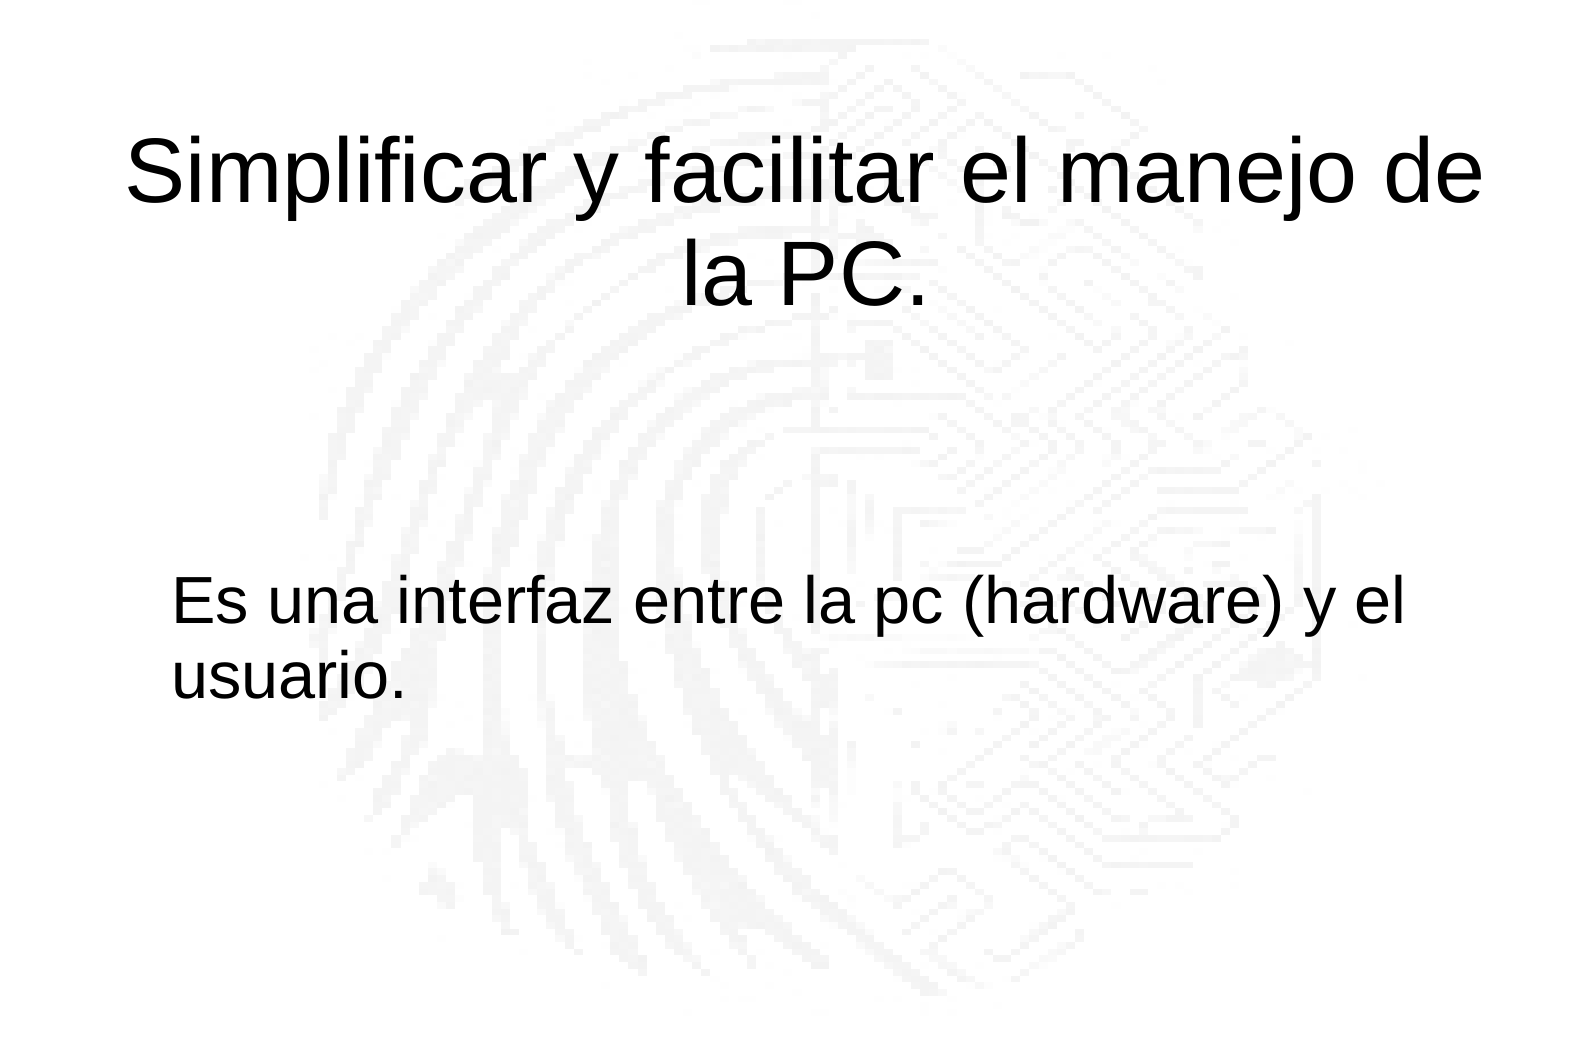

# Simplificar y facilitar el manejo de la PC.
Es una interfaz entre la pc (hardware) y el usuario.